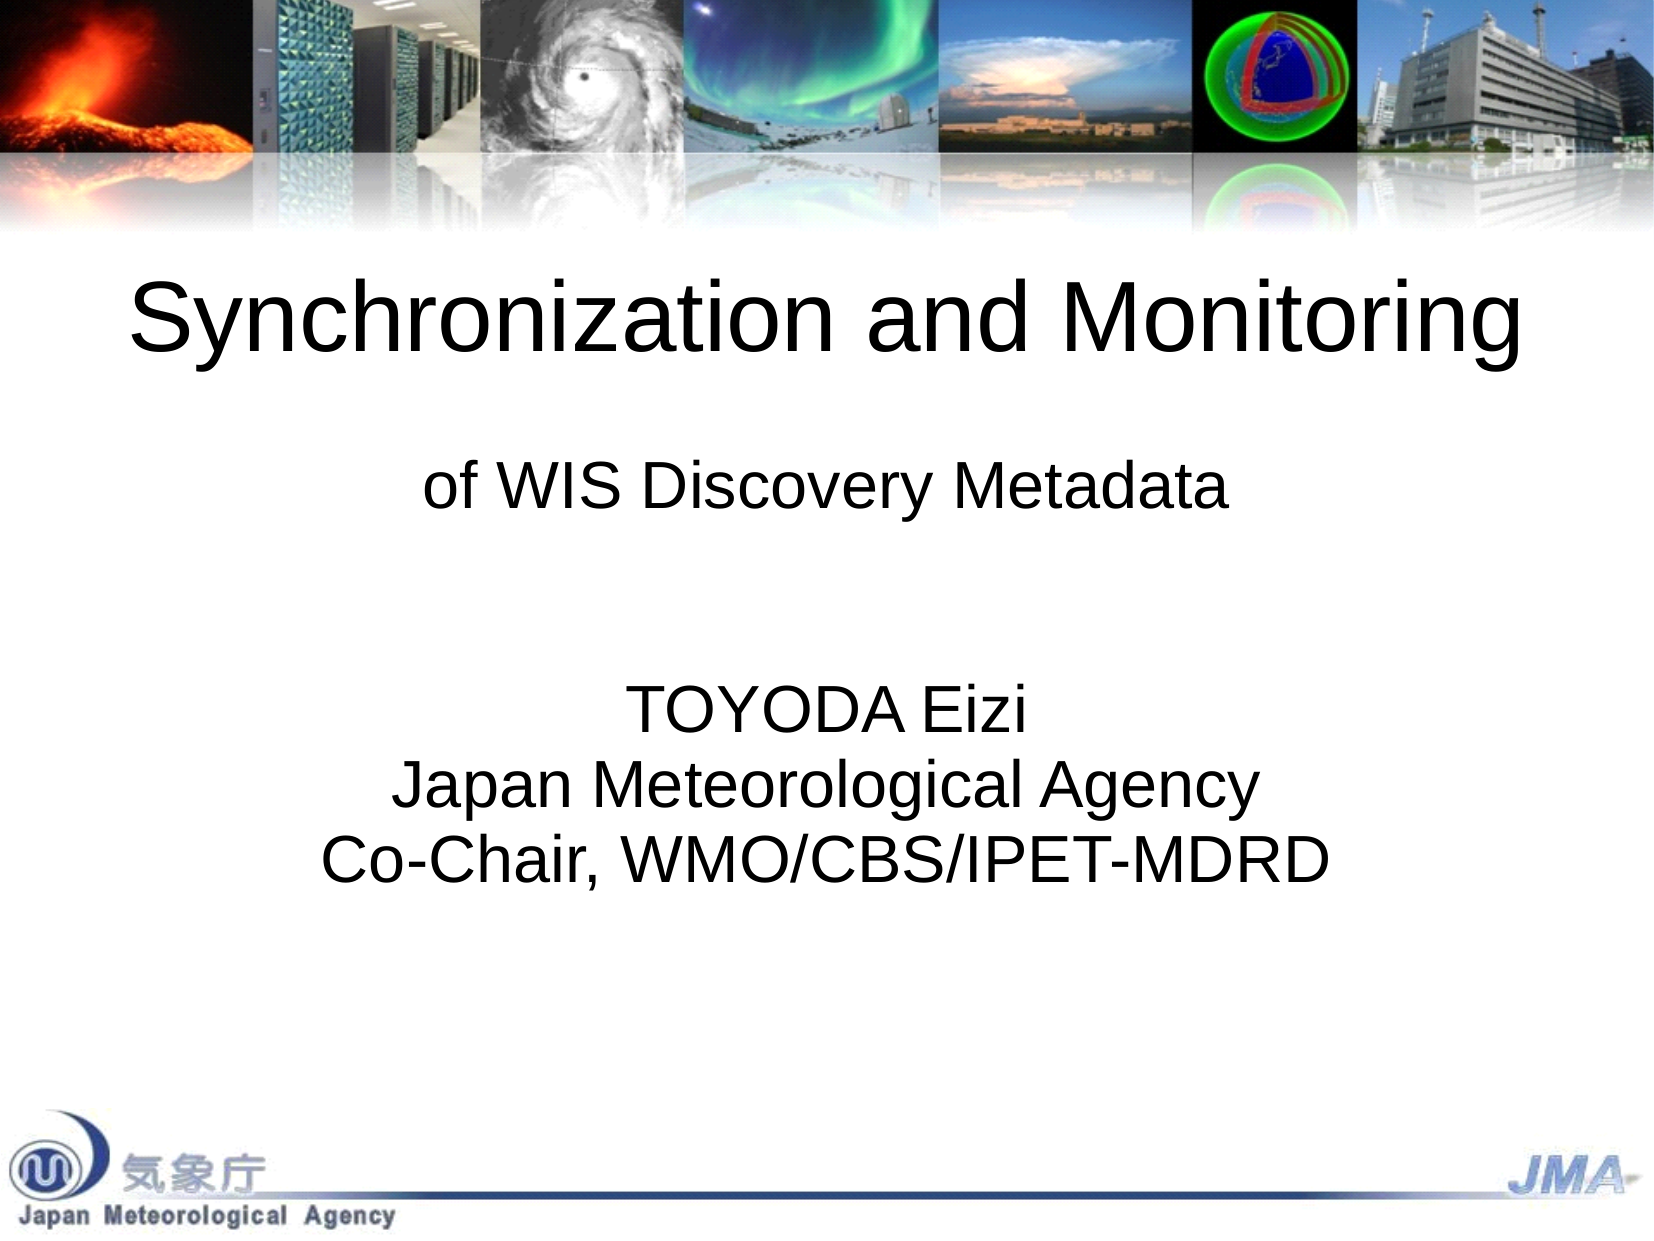

# Synchronization and Monitoring
of WIS Discovery Metadata
TOYODA Eizi
Japan Meteorological Agency
Co-Chair, WMO/CBS/IPET-MDRD